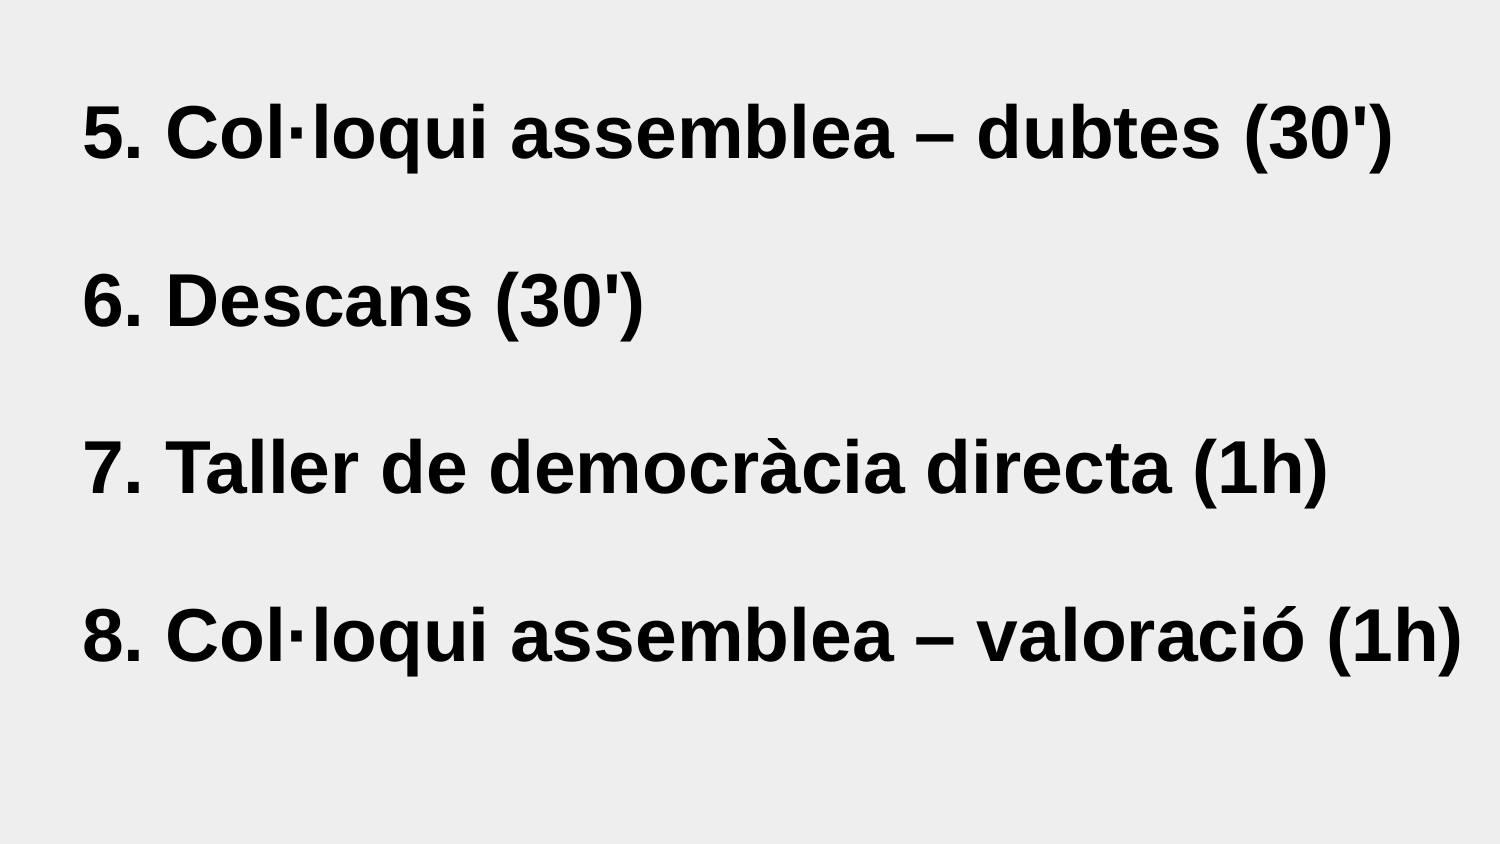

5. Col·loqui assemblea – dubtes (30')
6. Descans (30')
7. Taller de democràcia directa (1h)
8. Col·loqui assemblea – valoració (1h)